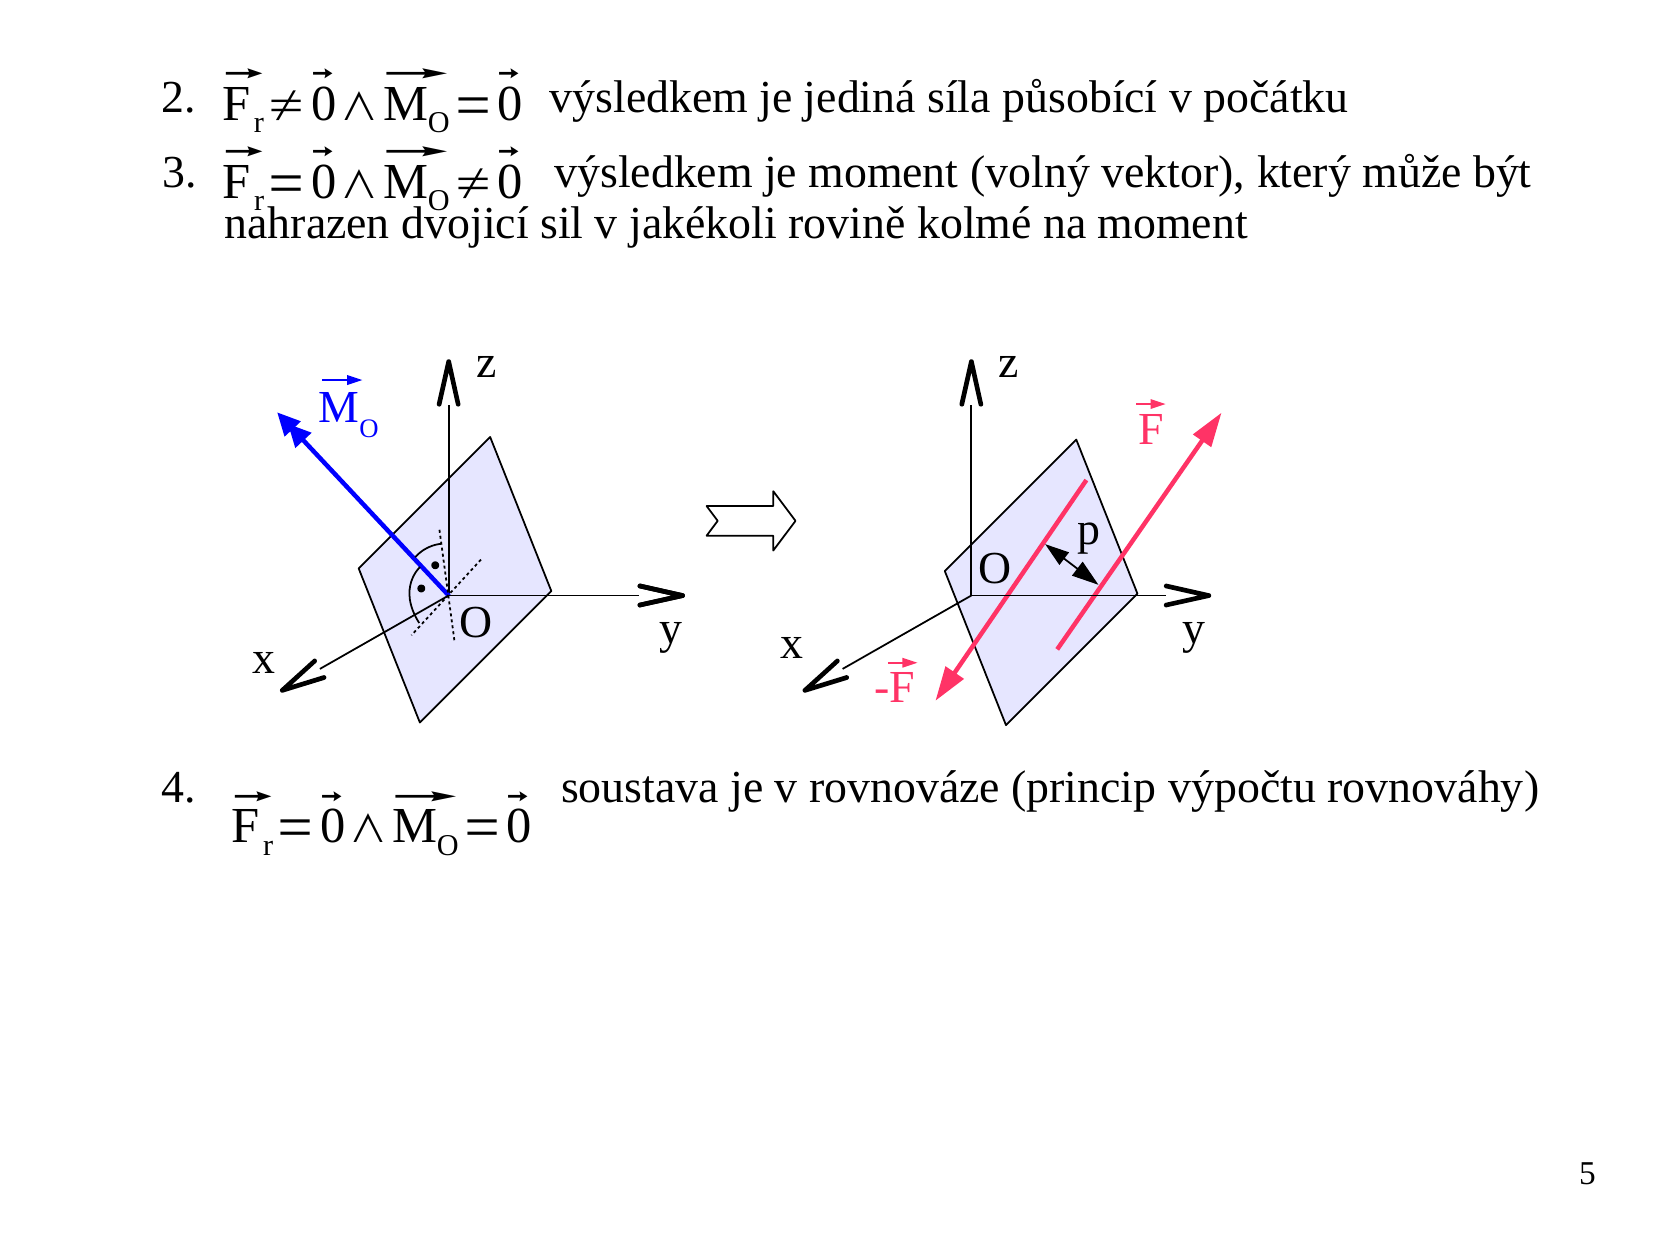

# 2. 				 výsledkem je jediná síla působící v počátku
3.				 výsledkem je moment (volný vektor), který může být nahrazen dvojicí sil v jakékoli rovině kolmé na moment
4. 				 soustava je v rovnováze (princip výpočtu rovnováhy)
z
z
MO
F
p
O
O
y
y
x
x
-F
5